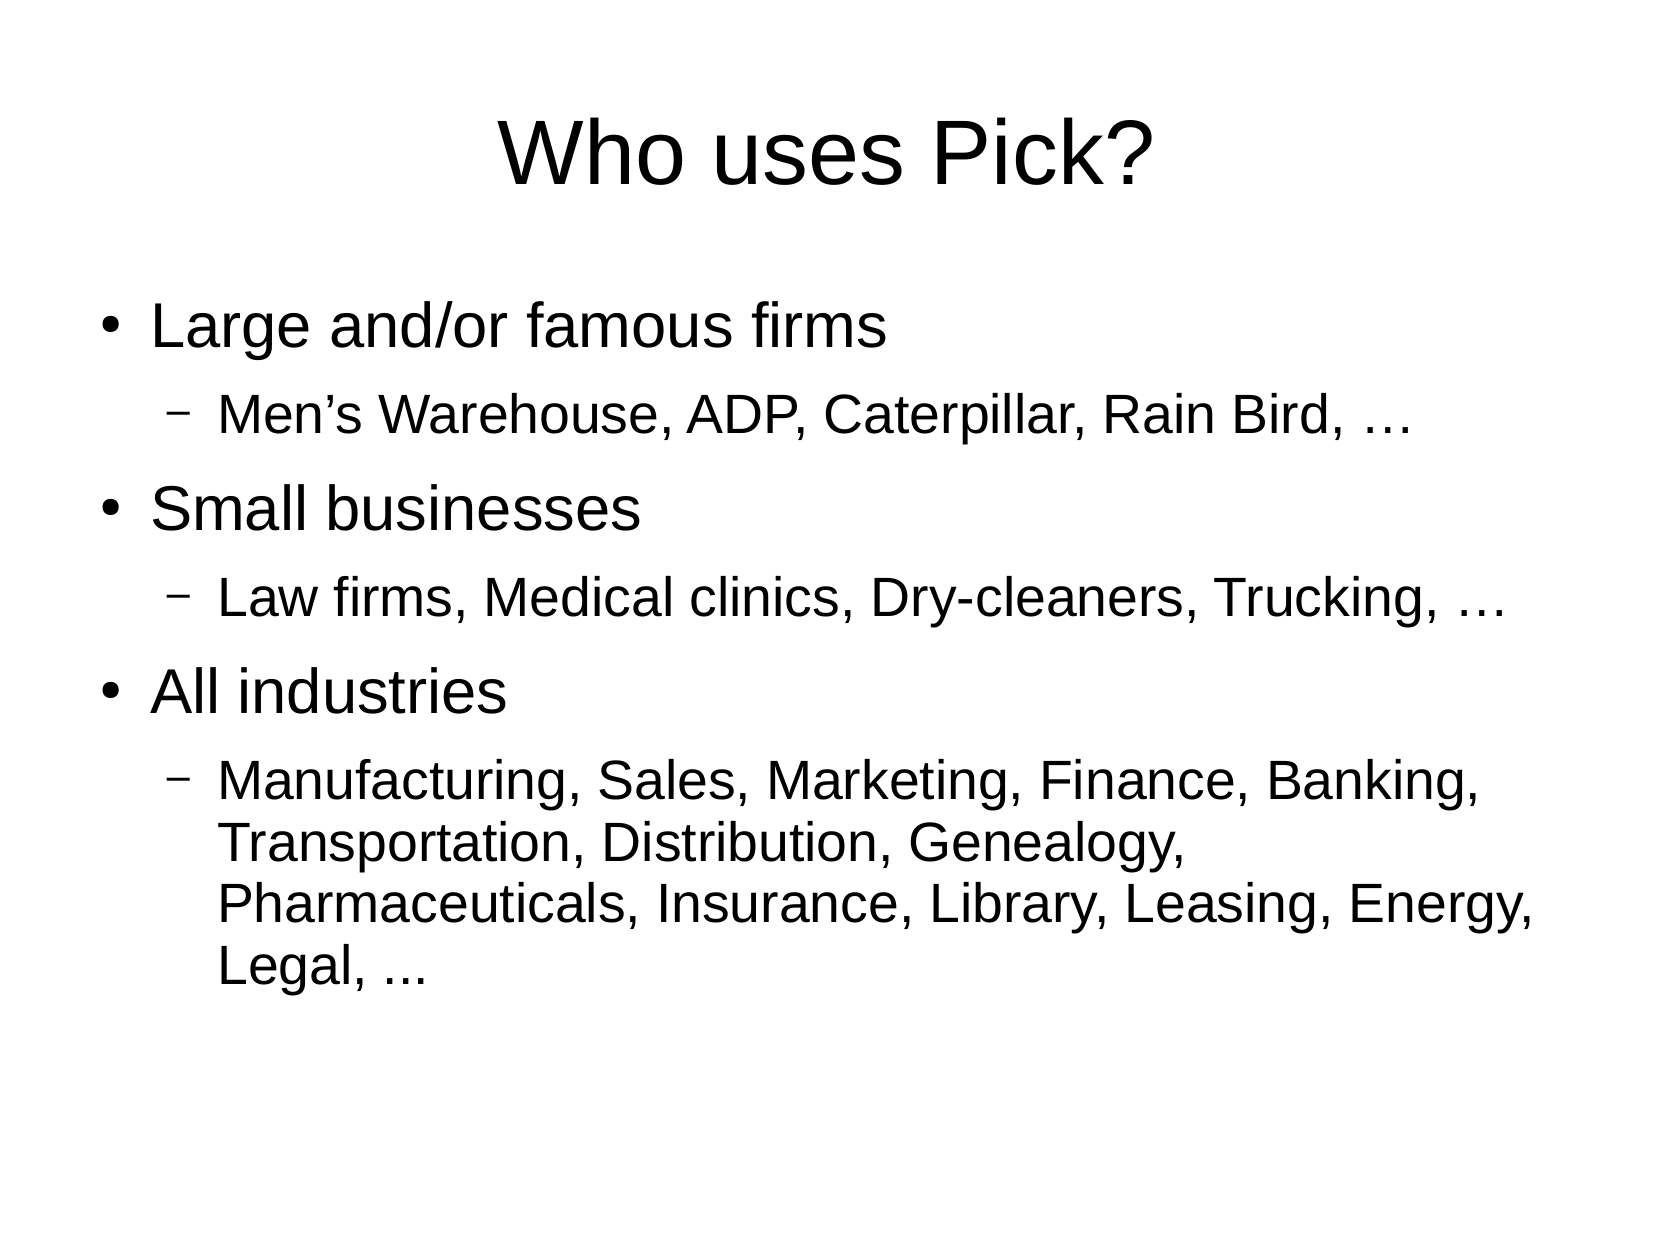

# Who uses Pick?
Large and/or famous firms
Men’s Warehouse, ADP, Caterpillar, Rain Bird, …
Small businesses
Law firms, Medical clinics, Dry-cleaners, Trucking, …
All industries
Manufacturing, Sales, Marketing, Finance, Banking, Transportation, Distribution, Genealogy, Pharmaceuticals, Insurance, Library, Leasing, Energy, Legal, ...